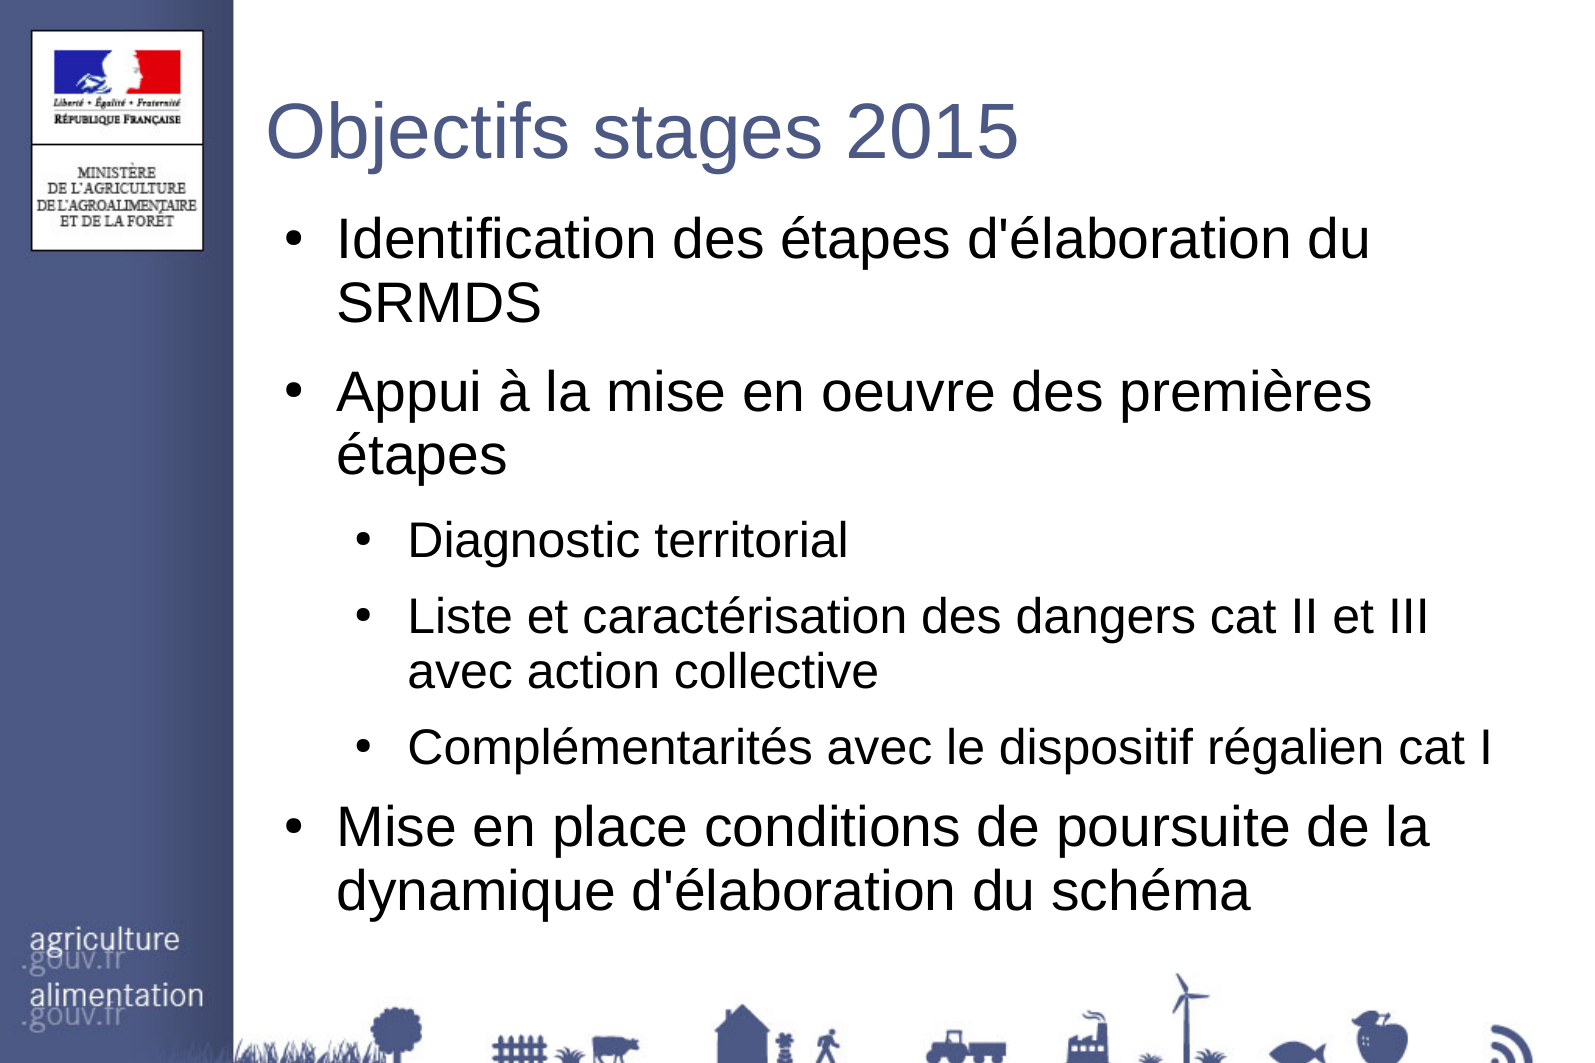

# Objectifs stages 2015
Identification des étapes d'élaboration du SRMDS
Appui à la mise en oeuvre des premières étapes
Diagnostic territorial
Liste et caractérisation des dangers cat II et III avec action collective
Complémentarités avec le dispositif régalien cat I
Mise en place conditions de poursuite de la dynamique d'élaboration du schéma